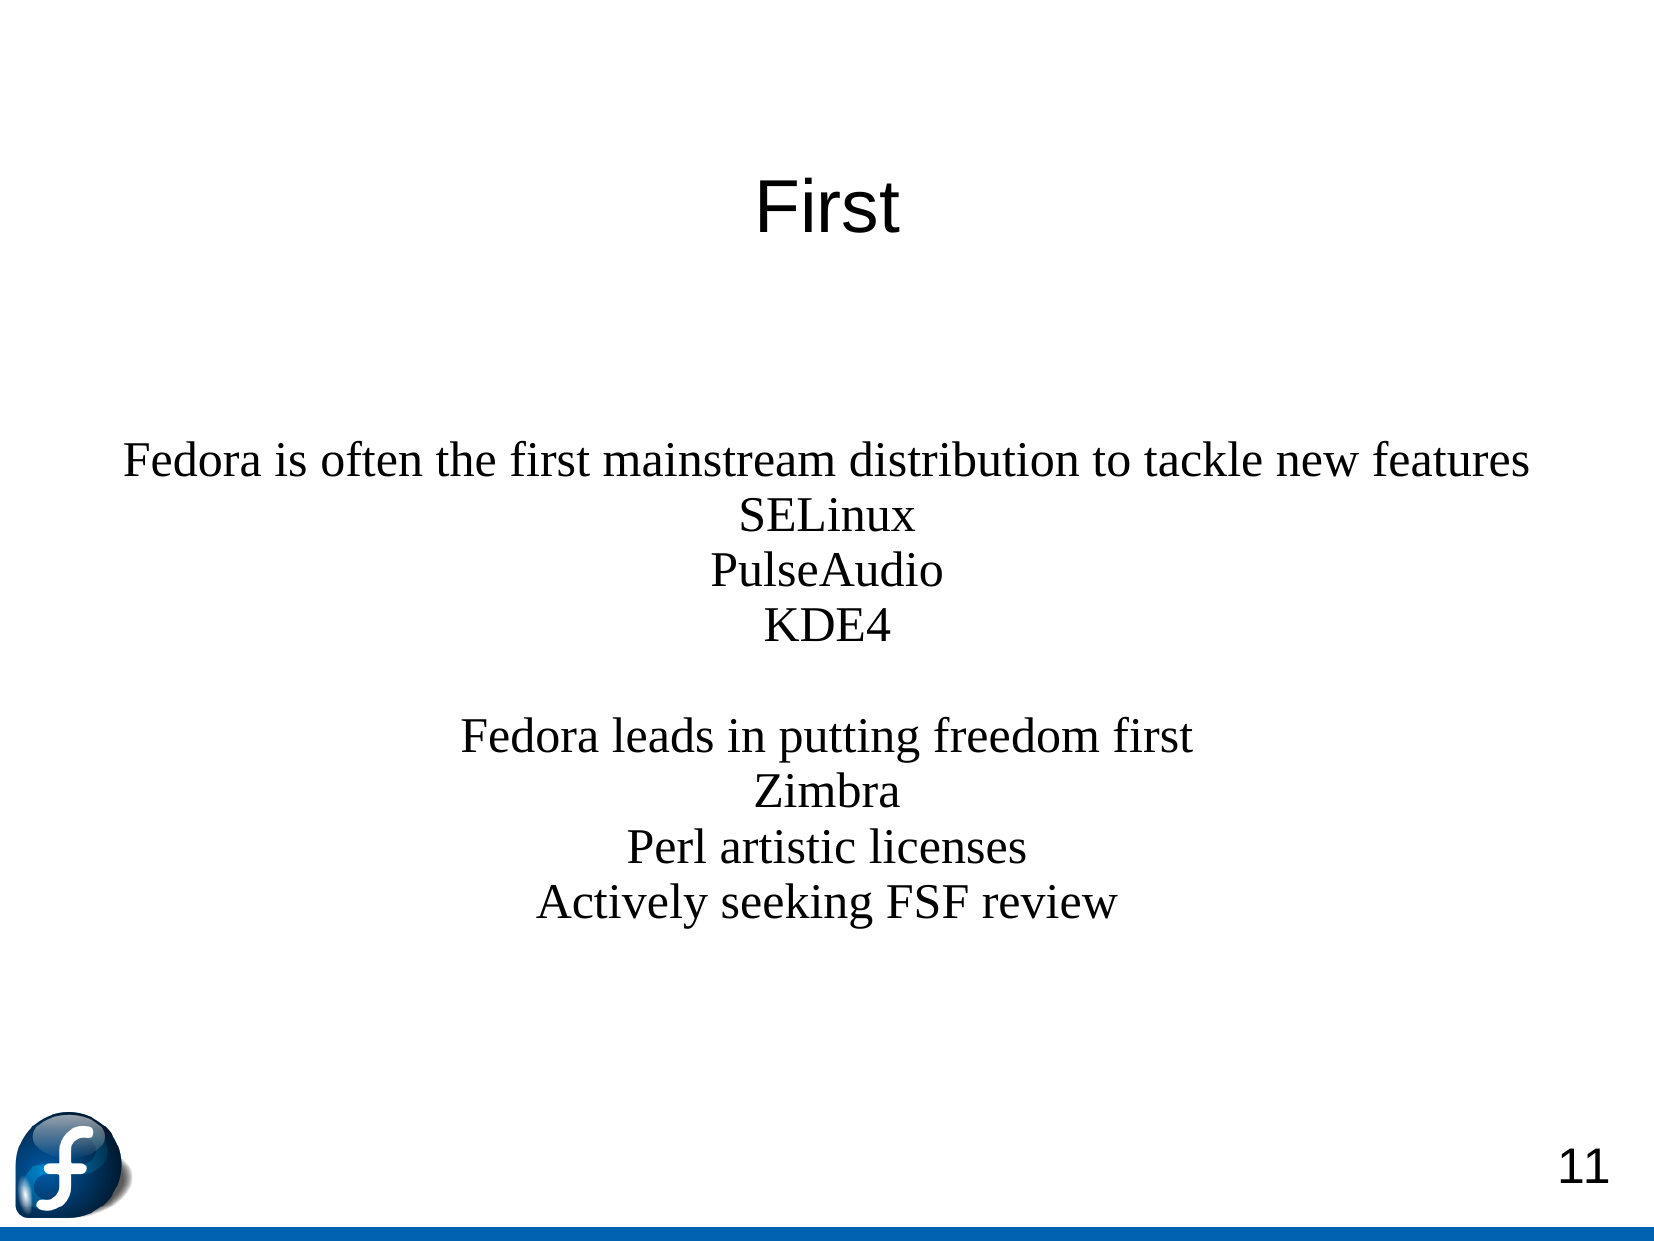

# First
Fedora is often the first mainstream distribution to tackle new features
SELinux
PulseAudio
KDE4
Fedora leads in putting freedom first
Zimbra
Perl artistic licenses
Actively seeking FSF review